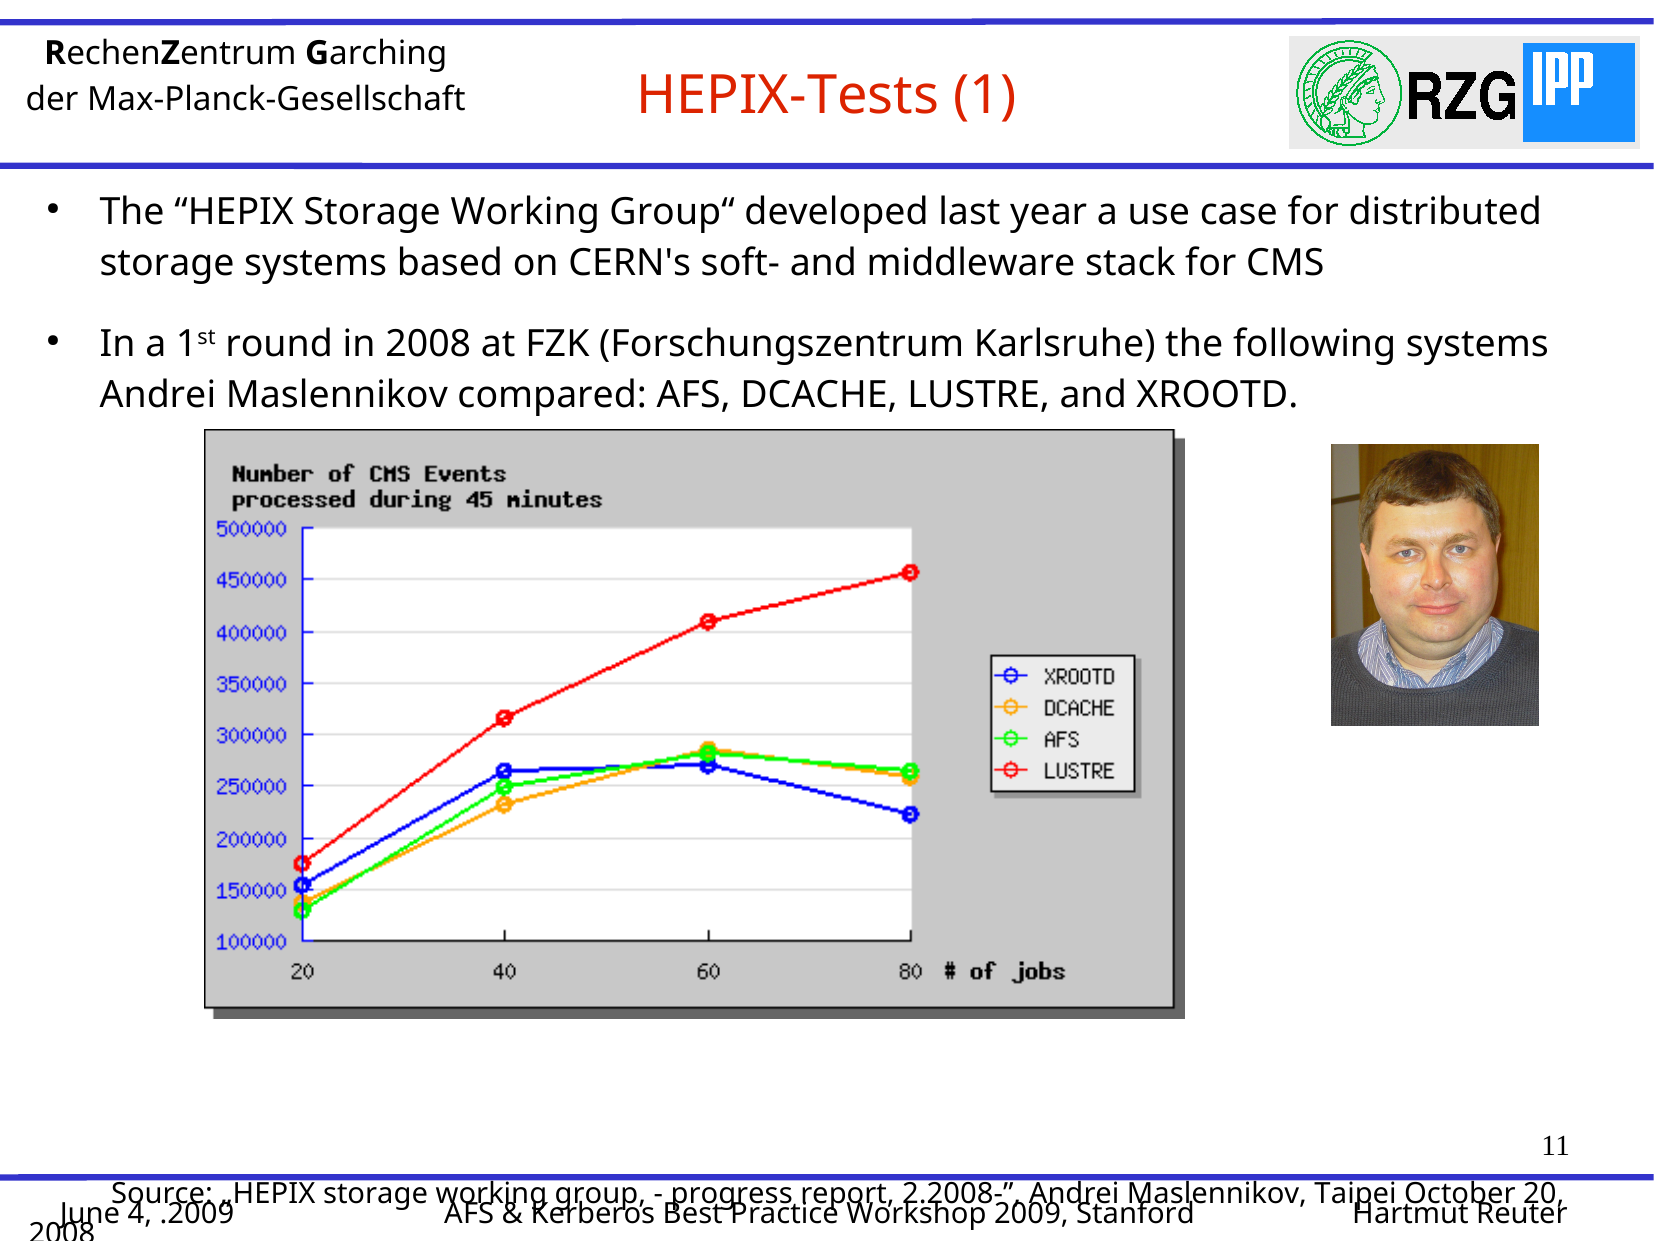

HEPIX-Tests (1)
# The “HEPIX Storage Working Group“ developed last year a use case for distributed storage systems based on CERN's soft- and middleware stack for CMS
In a 1st round in 2008 at FZK (Forschungszentrum Karlsruhe) the following systems Andrei Maslennikov compared: AFS, DCACHE, LUSTRE, and XROOTD.
 Source: „HEPIX storage working group, - progress report, 2.2008-”, Andrei Maslennikov, Taipei October 20, 2008
11